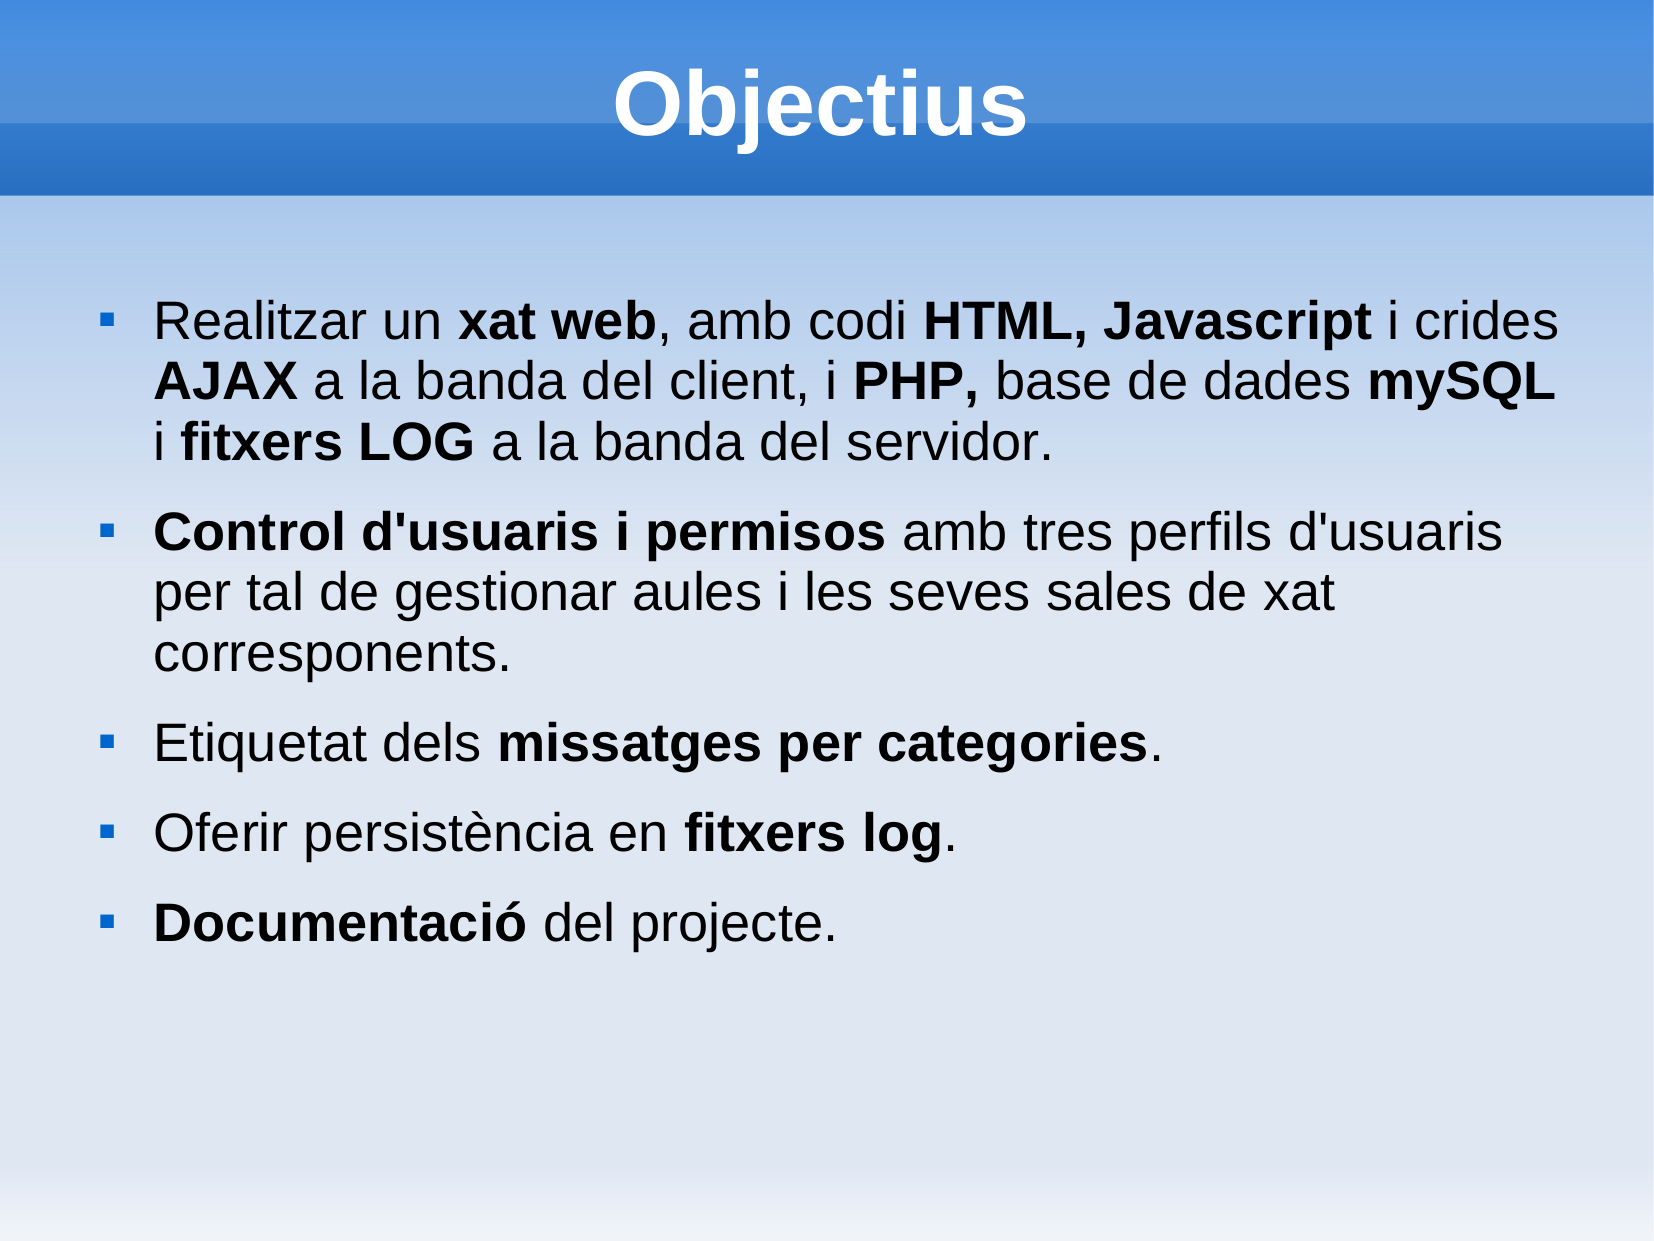

# Objectius
Realitzar un xat web, amb codi HTML, Javascript i crides AJAX a la banda del client, i PHP, base de dades mySQL i fitxers LOG a la banda del servidor.
Control d'usuaris i permisos amb tres perfils d'usuaris per tal de gestionar aules i les seves sales de xat corresponents.
Etiquetat dels missatges per categories.
Oferir persistència en fitxers log.
Documentació del projecte.